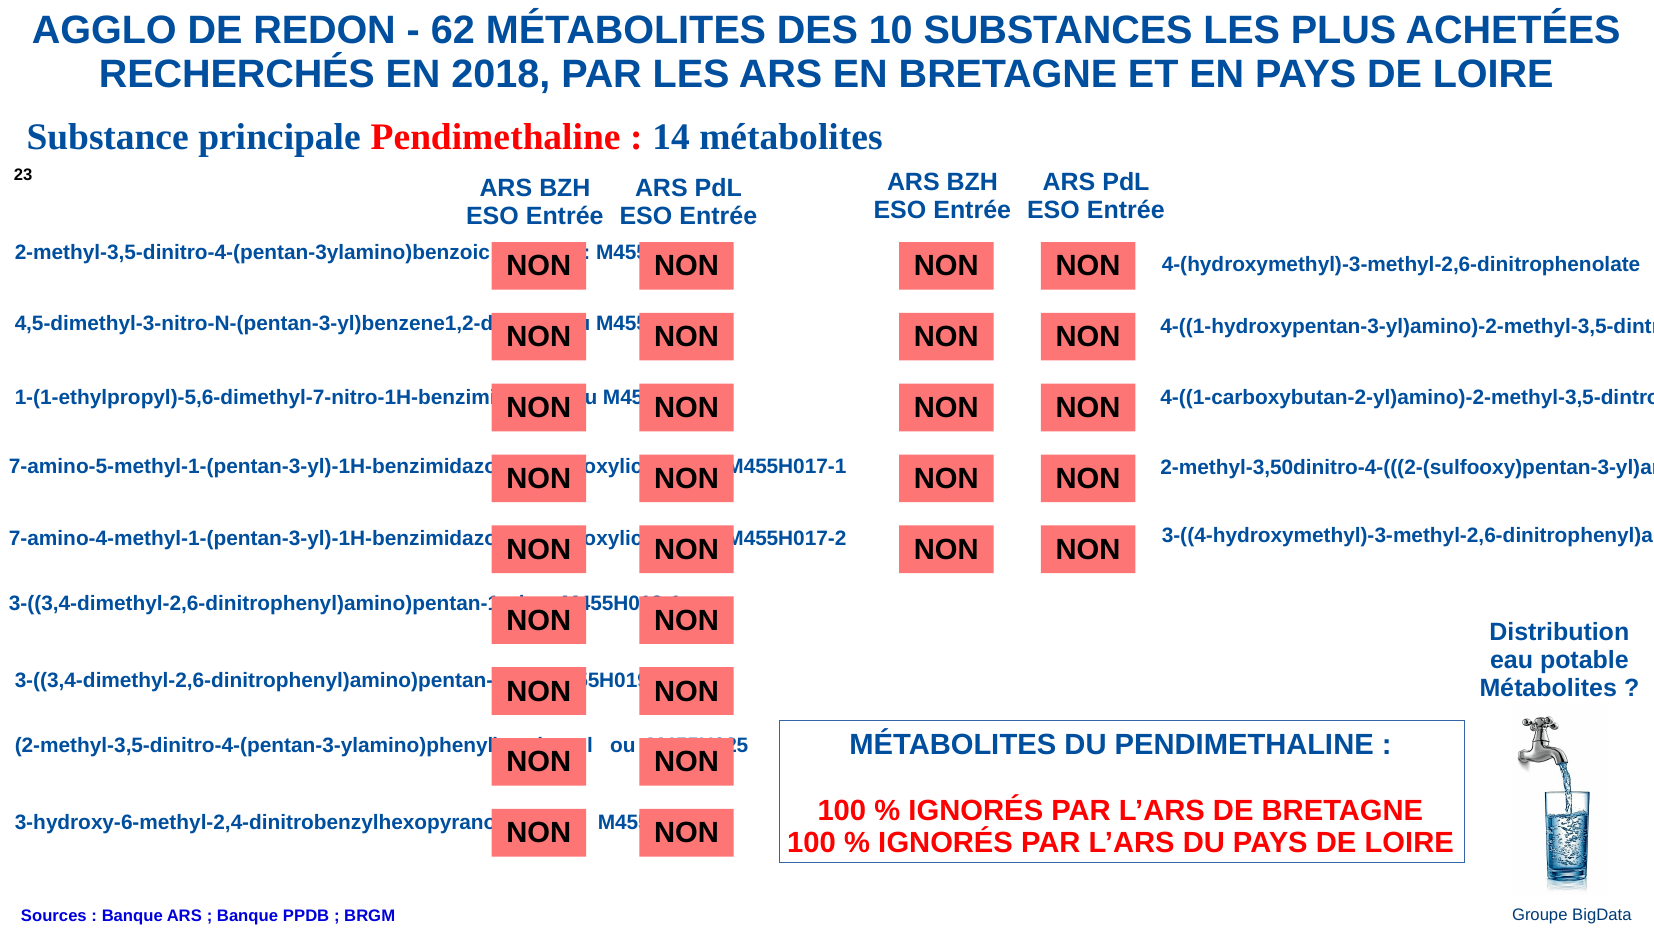

AGGLO DE REDON - 62 MÉTABOLITES DES 10 SUBSTANCES LES PLUS ACHETÉES
RECHERCHÉS EN 2018, PAR LES ARS EN BRETAGNE ET EN PAYS DE LOIRE
Substance principale Pendimethaline : 14 métabolites
ARS BZH
ESO Entrée
ARS PdL
ESO Entrée
ARS BZH
ESO Entrée
ARS PdL
ESO Entrée
2-methyl-3,5-dinitro-4-(pentan-3ylamino)benzoic acid (Ref: M455H001)
NON
NON
NON
NON
4-(hydroxymethyl)-3-methyl-2,6-dinitrophenolate
4,5-dimethyl-3-nitro-N-(pentan-3-yl)benzene1,2-diamine ou M455H033
4-((1-hydroxypentan-3-yl)amino)-2-methyl-3,5-dintrobenzoic acid ou M455H047
NON
NON
NON
NON
1-(1-ethylpropyl)-5,6-dimethyl-7-nitro-1H-benzimidazole ou M455H029
4-((1-carboxybutan-2-yl)amino)-2-methyl-3,5-dintrobenzoic acid ou M455H050
NON
NON
NON
NON
7-amino-5-methyl-1-(pentan-3-yl)-1H-benzimidazole-6-carboxylic acid ou M455H017-1
2-methyl-3,50dinitro-4-(((2-(sulfooxy)pentan-3-yl)amino)benzoic acid ou M455H056
NON
NON
NON
NON
3-((4-hydroxymethyl)-3-methyl-2,6-dinitrophenyl)amino)pentan-2-ol / M455H066
7-amino-4-methyl-1-(pentan-3-yl)-1H-benzimidazole-5-carboxylic acid ou M455H017-2
NON
NON
NON
NON
3-((3,4-dimethyl-2,6-dinitrophenyl)amino)pentan-1-ol ou M455H019-1
NON
NON
Distribution
eau potable
Métabolites ?
3-((3,4-dimethyl-2,6-dinitrophenyl)amino)pentan-2-ol / M455H019-2
NON
NON
MÉTABOLITES DU PENDIMETHALINE :
100 % IGNORÉS PAR L’ARS DE BRETAGNE
100 % IGNORÉS PAR L’ARS DU PAYS DE LOIRE
(2-methyl-3,5-dinitro-4-(pentan-3-ylamino)phenyl)methanol ou M455H025
NON
NON
3-hydroxy-6-methyl-2,4-dinitrobenzylhexopyranoside ou M455H030
NON
NON
Groupe BigData
Sources : Banque ARS ; Banque PPDB ; BRGM